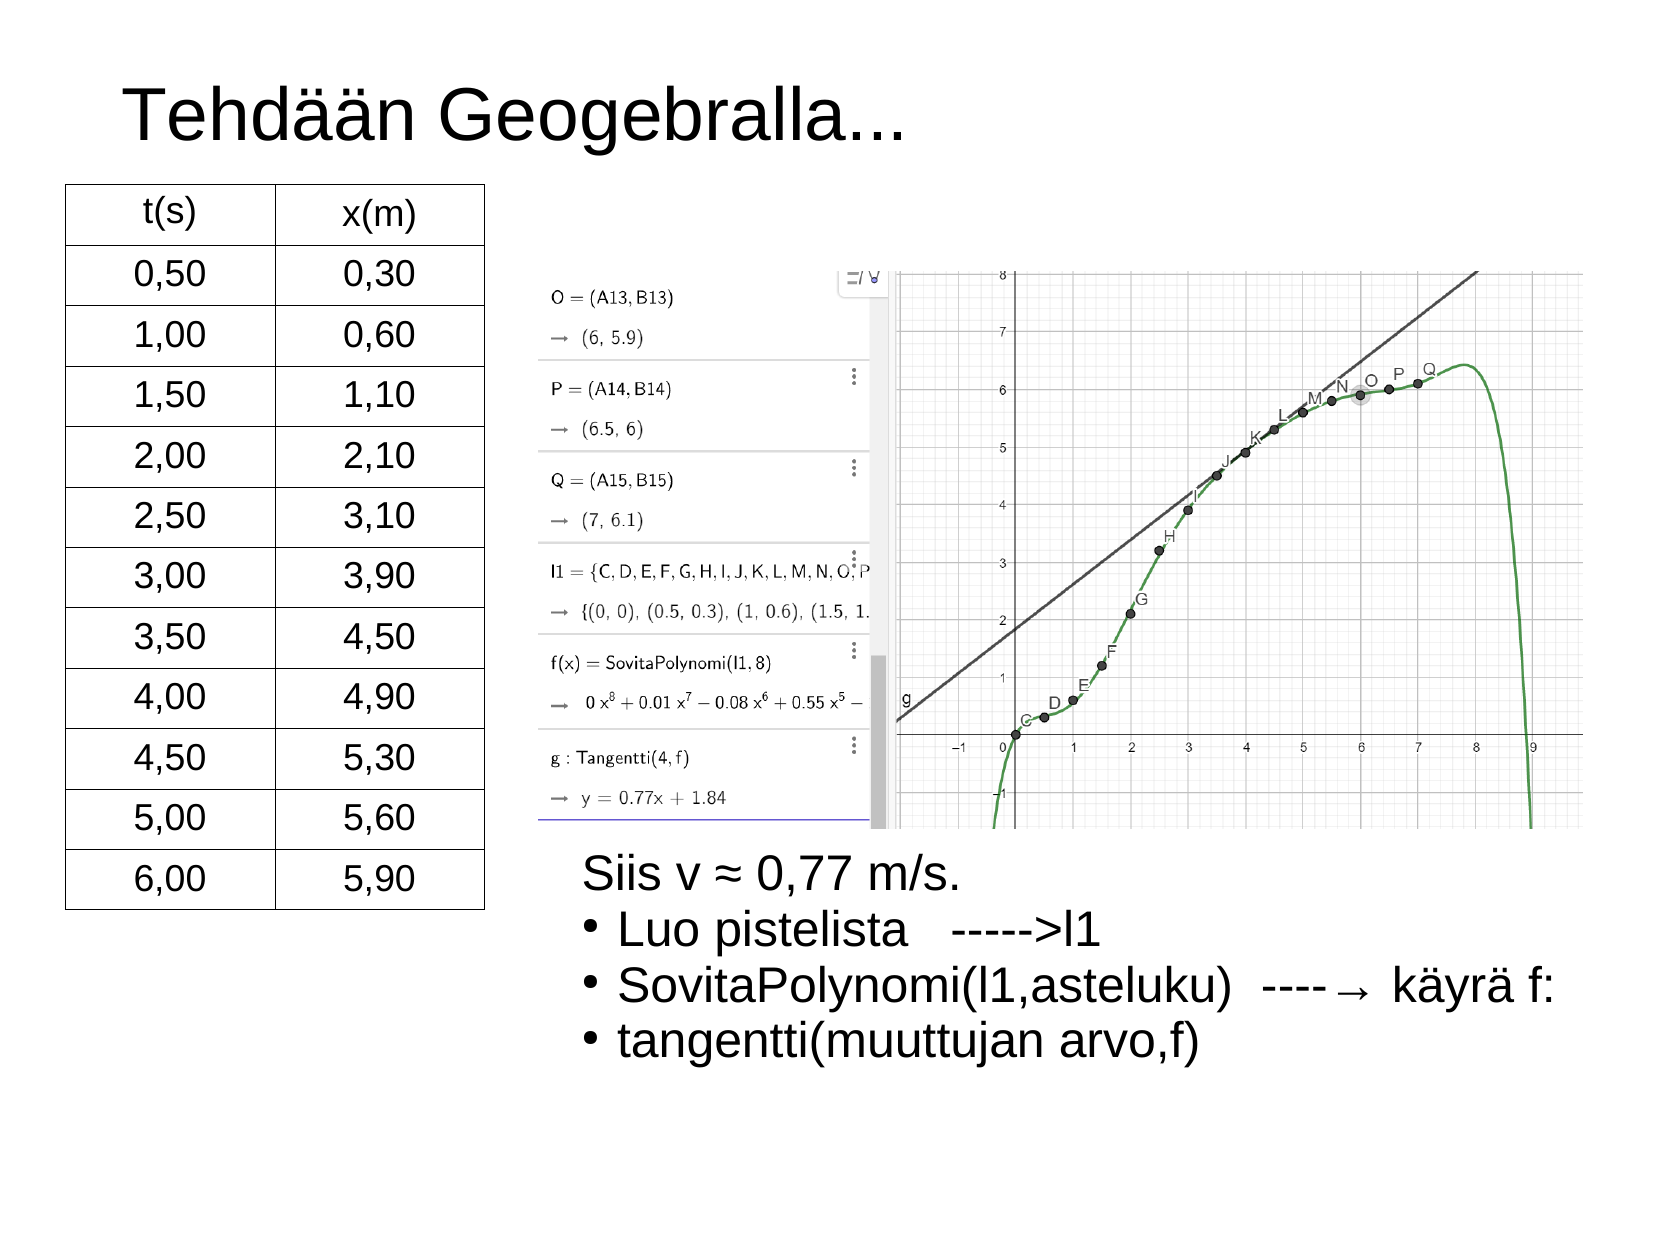

Tehdään Geogebralla...
| t(s) | x(m) |
| --- | --- |
| 0,50 | 0,30 |
| 1,00 | 0,60 |
| 1,50 | 1,10 |
| 2,00 | 2,10 |
| 2,50 | 3,10 |
| 3,00 | 3,90 |
| 3,50 | 4,50 |
| 4,00 | 4,90 |
| 4,50 | 5,30 |
| 5,00 | 5,60 |
| 6,00 | 5,90 |
Siis v ≈ 0,77 m/s.
Luo pistelista ----->l1
SovitaPolynomi(l1,asteluku) ----→ käyrä f:
tangentti(muuttujan arvo,f)